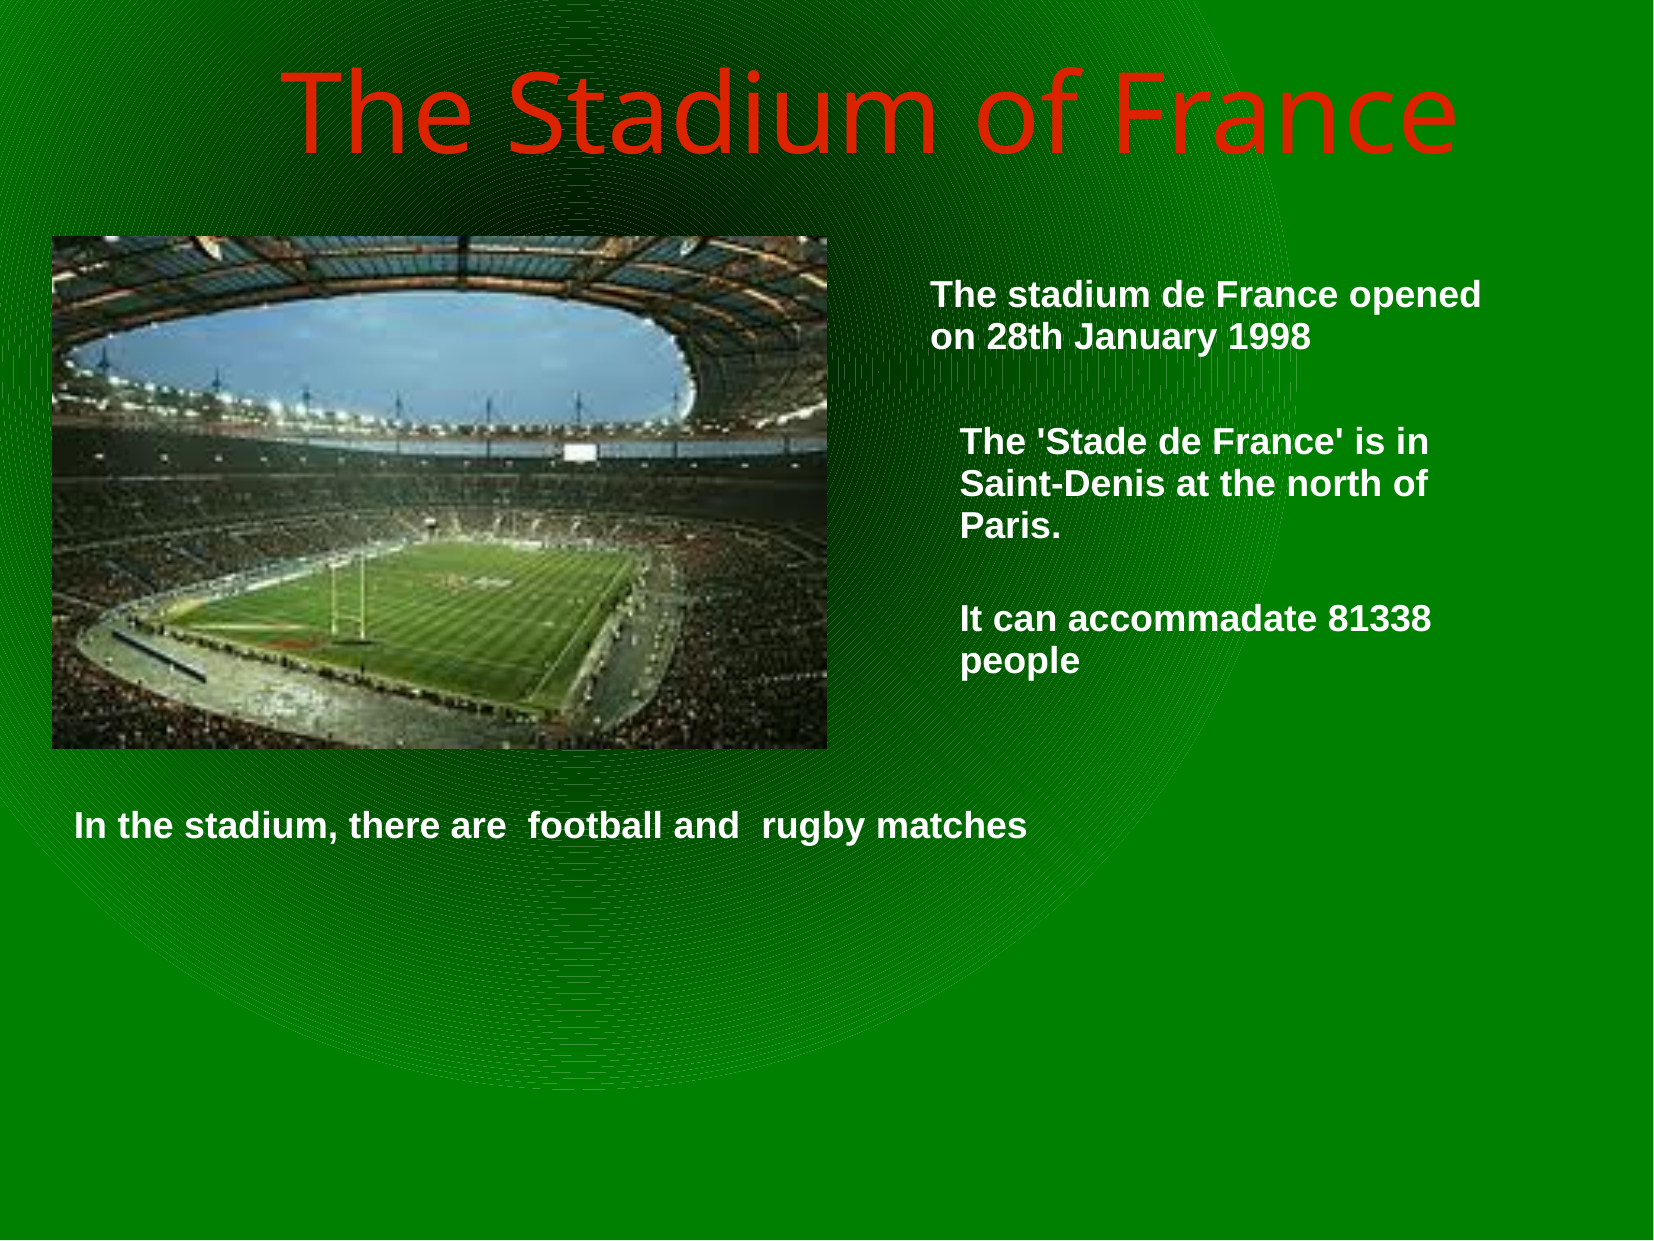

The Stadium of France
The stadium de France opened on 28th January 1998
The 'Stade de France' is in Saint-Denis at the north of Paris.
It can accommadate 81338 people
In the stadium, there are football and rugby matches